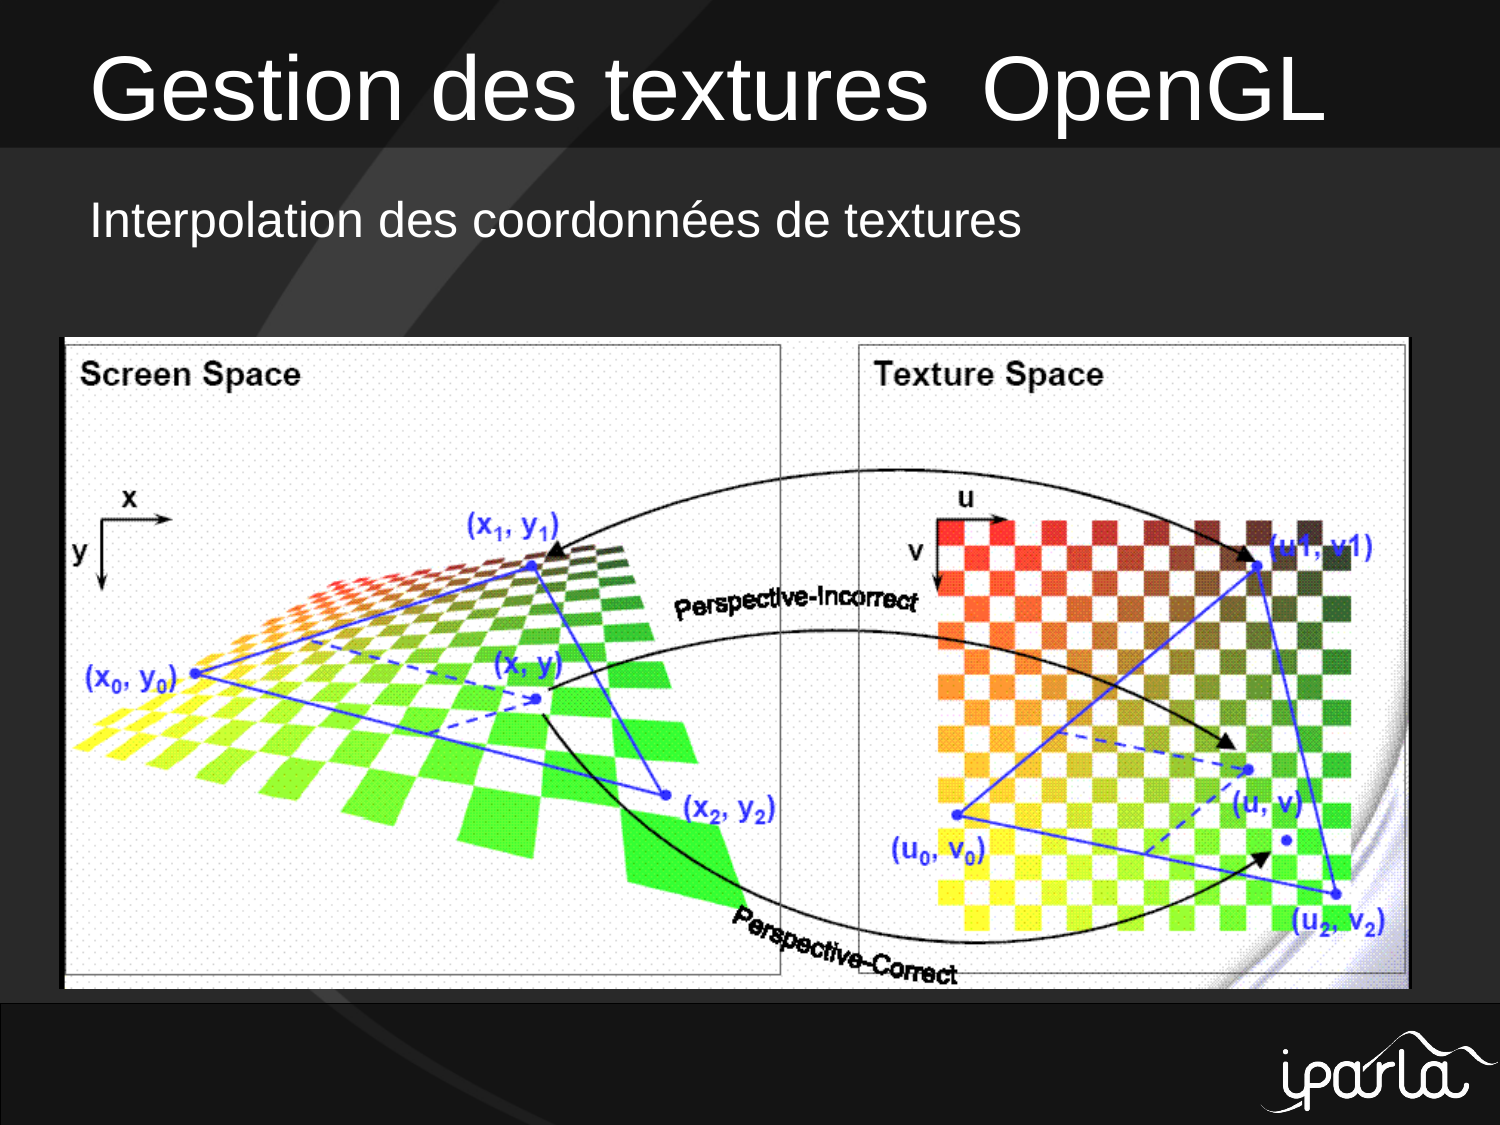

# Gestion des textures OpenGL
Interpolation des coordonnées de textures